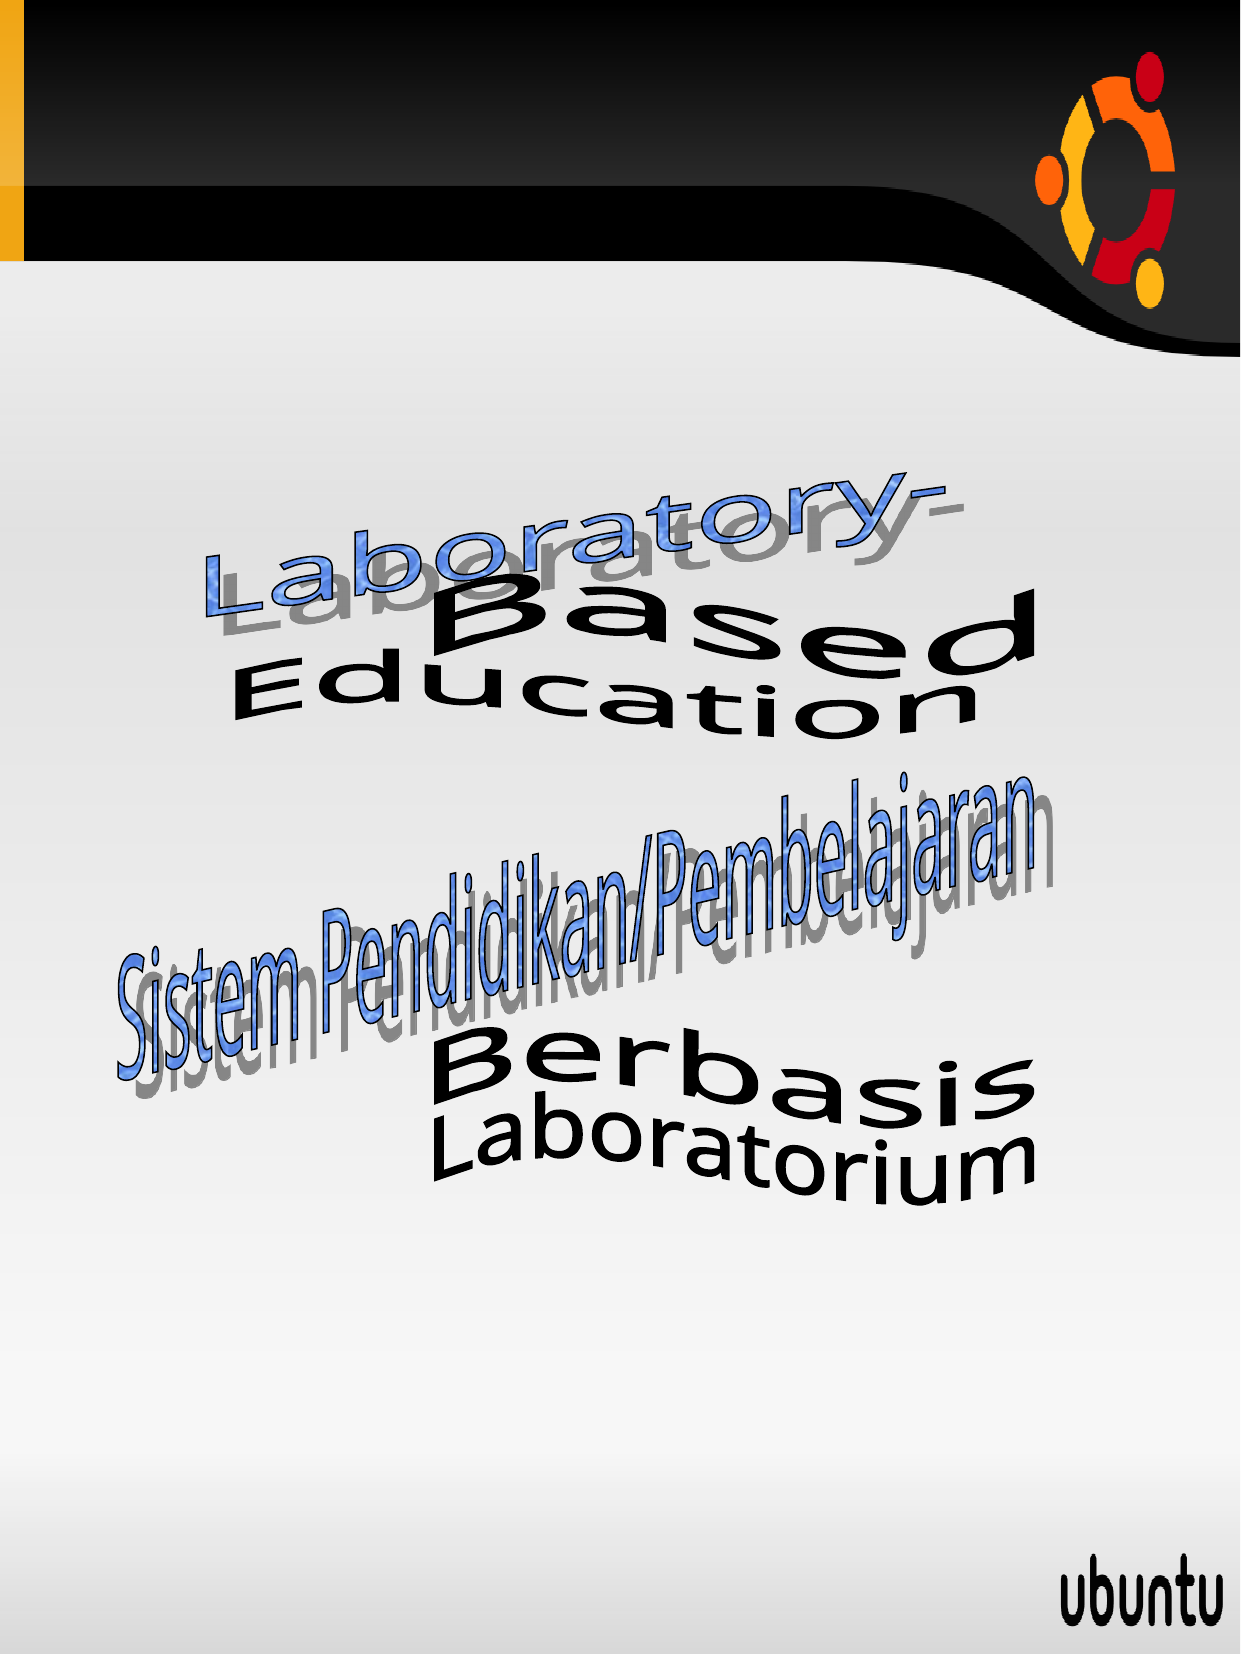

Laboratory-
Based
Education
Sistem Pendidikan/Pembelajaran
Berbasis
Laboratorium